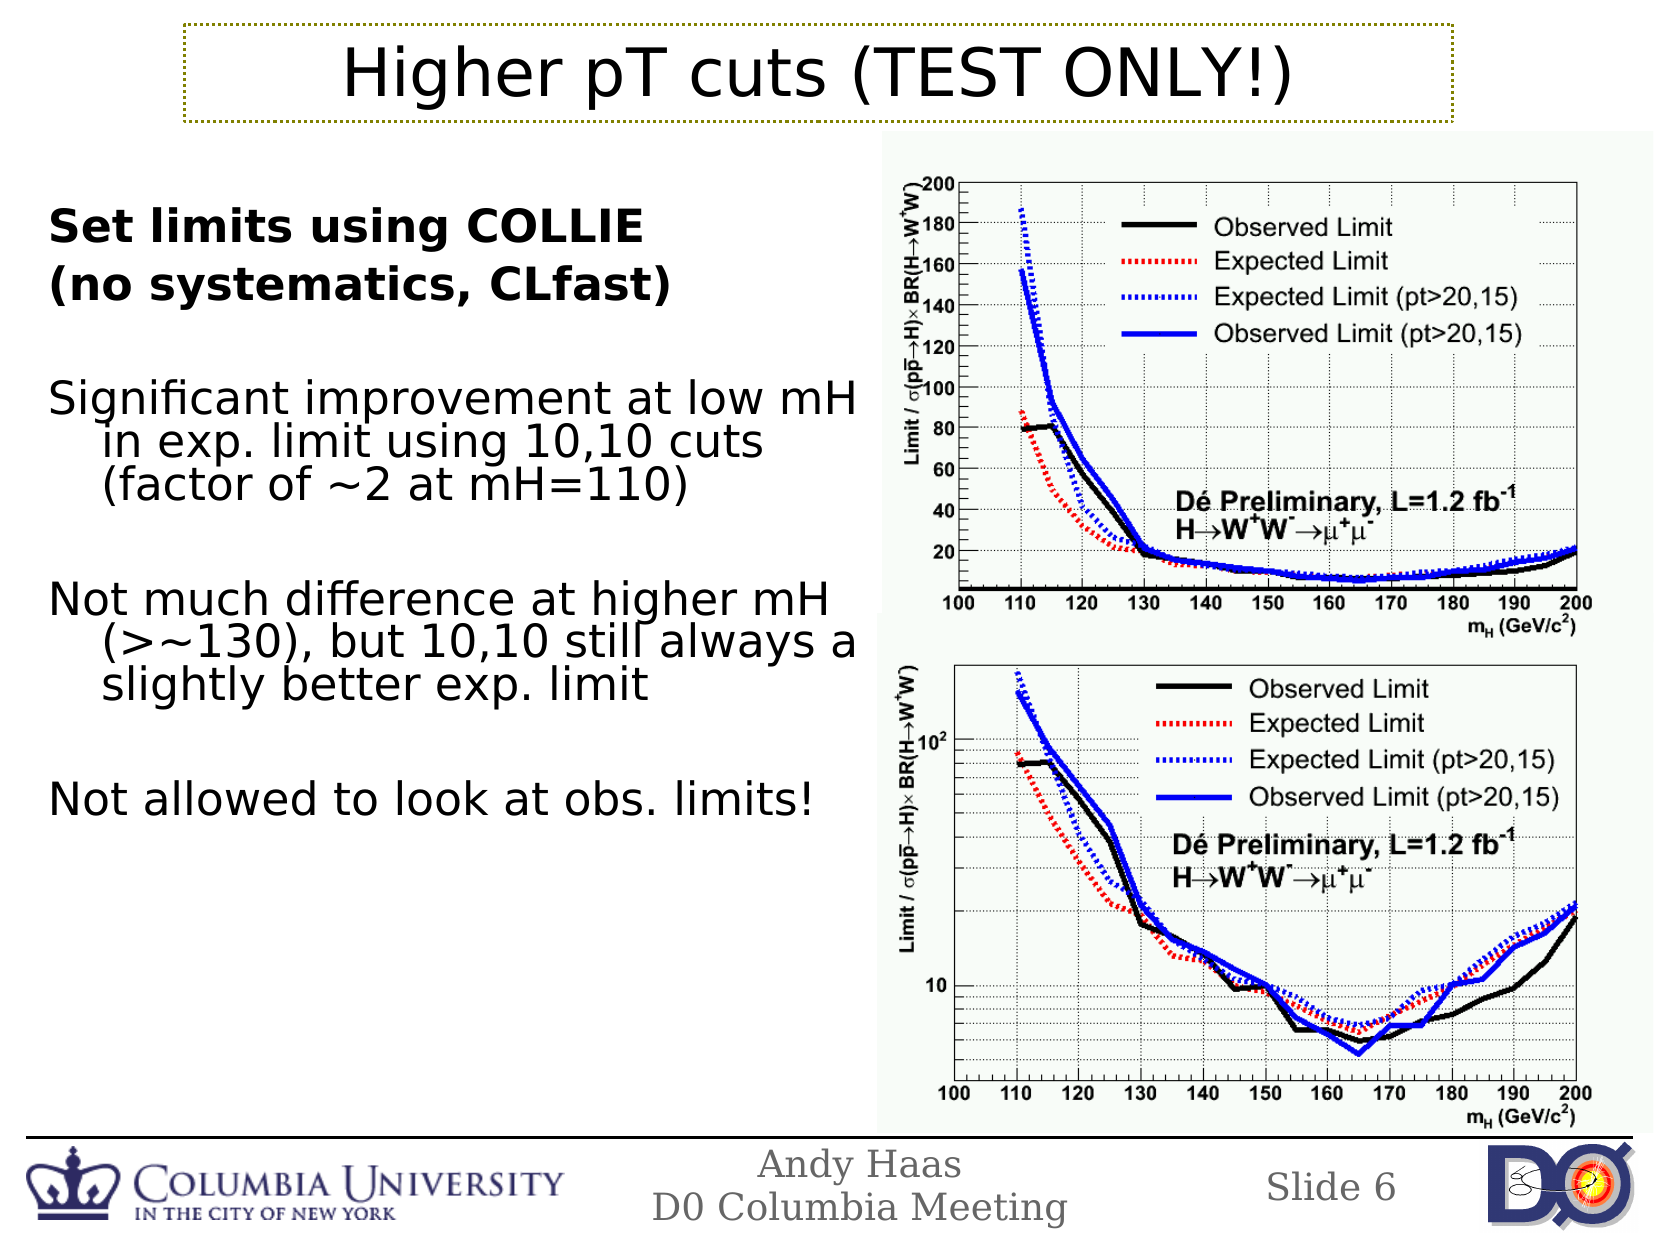

# Higher pT cuts (TEST ONLY!)
Set limits using COLLIE
(no systematics, CLfast)
Significant improvement at low mH in exp. limit using 10,10 cuts
(factor of ~2 at mH=110)
Not much difference at higher mH (>~130), but 10,10 still always a slightly better exp. limit
Not allowed to look at obs. limits!